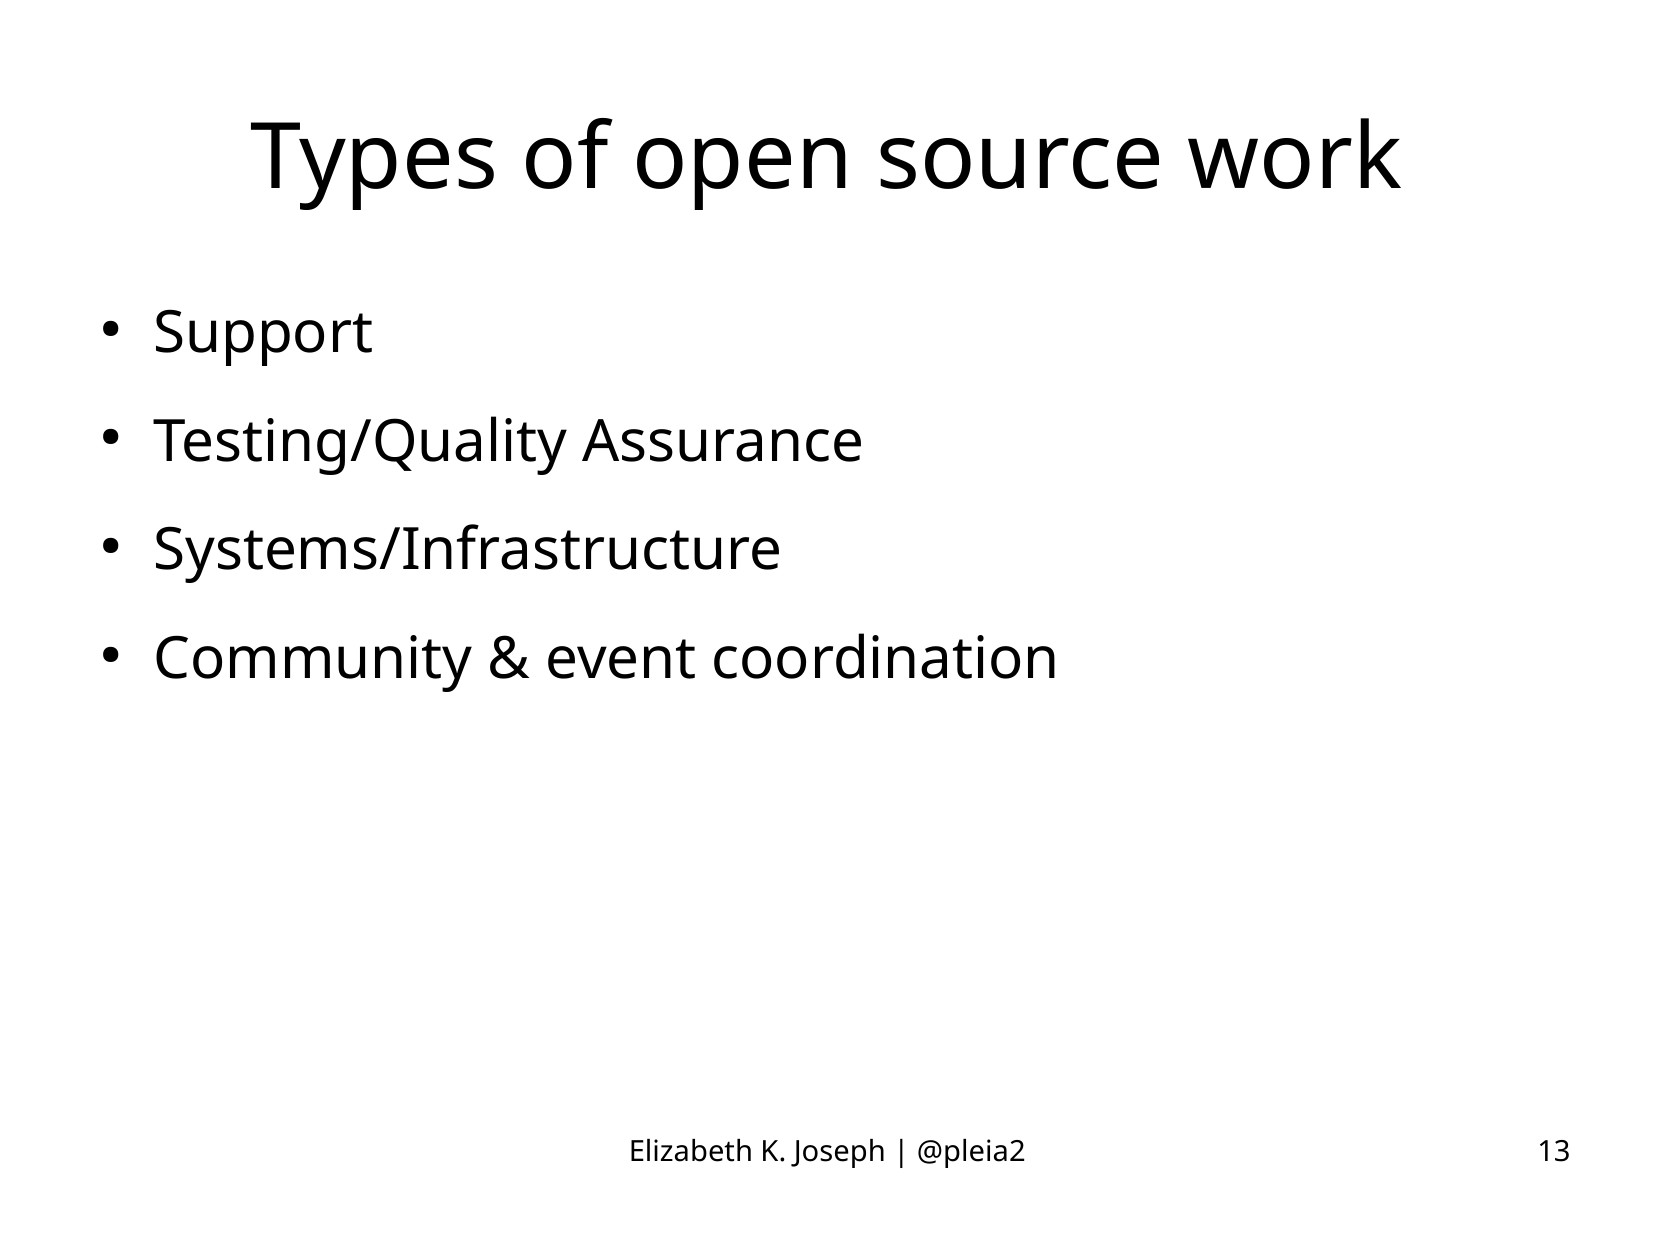

# Types of open source work
Support
Testing/Quality Assurance
Systems/Infrastructure
Community & event coordination
Elizabeth K. Joseph | @pleia2
13